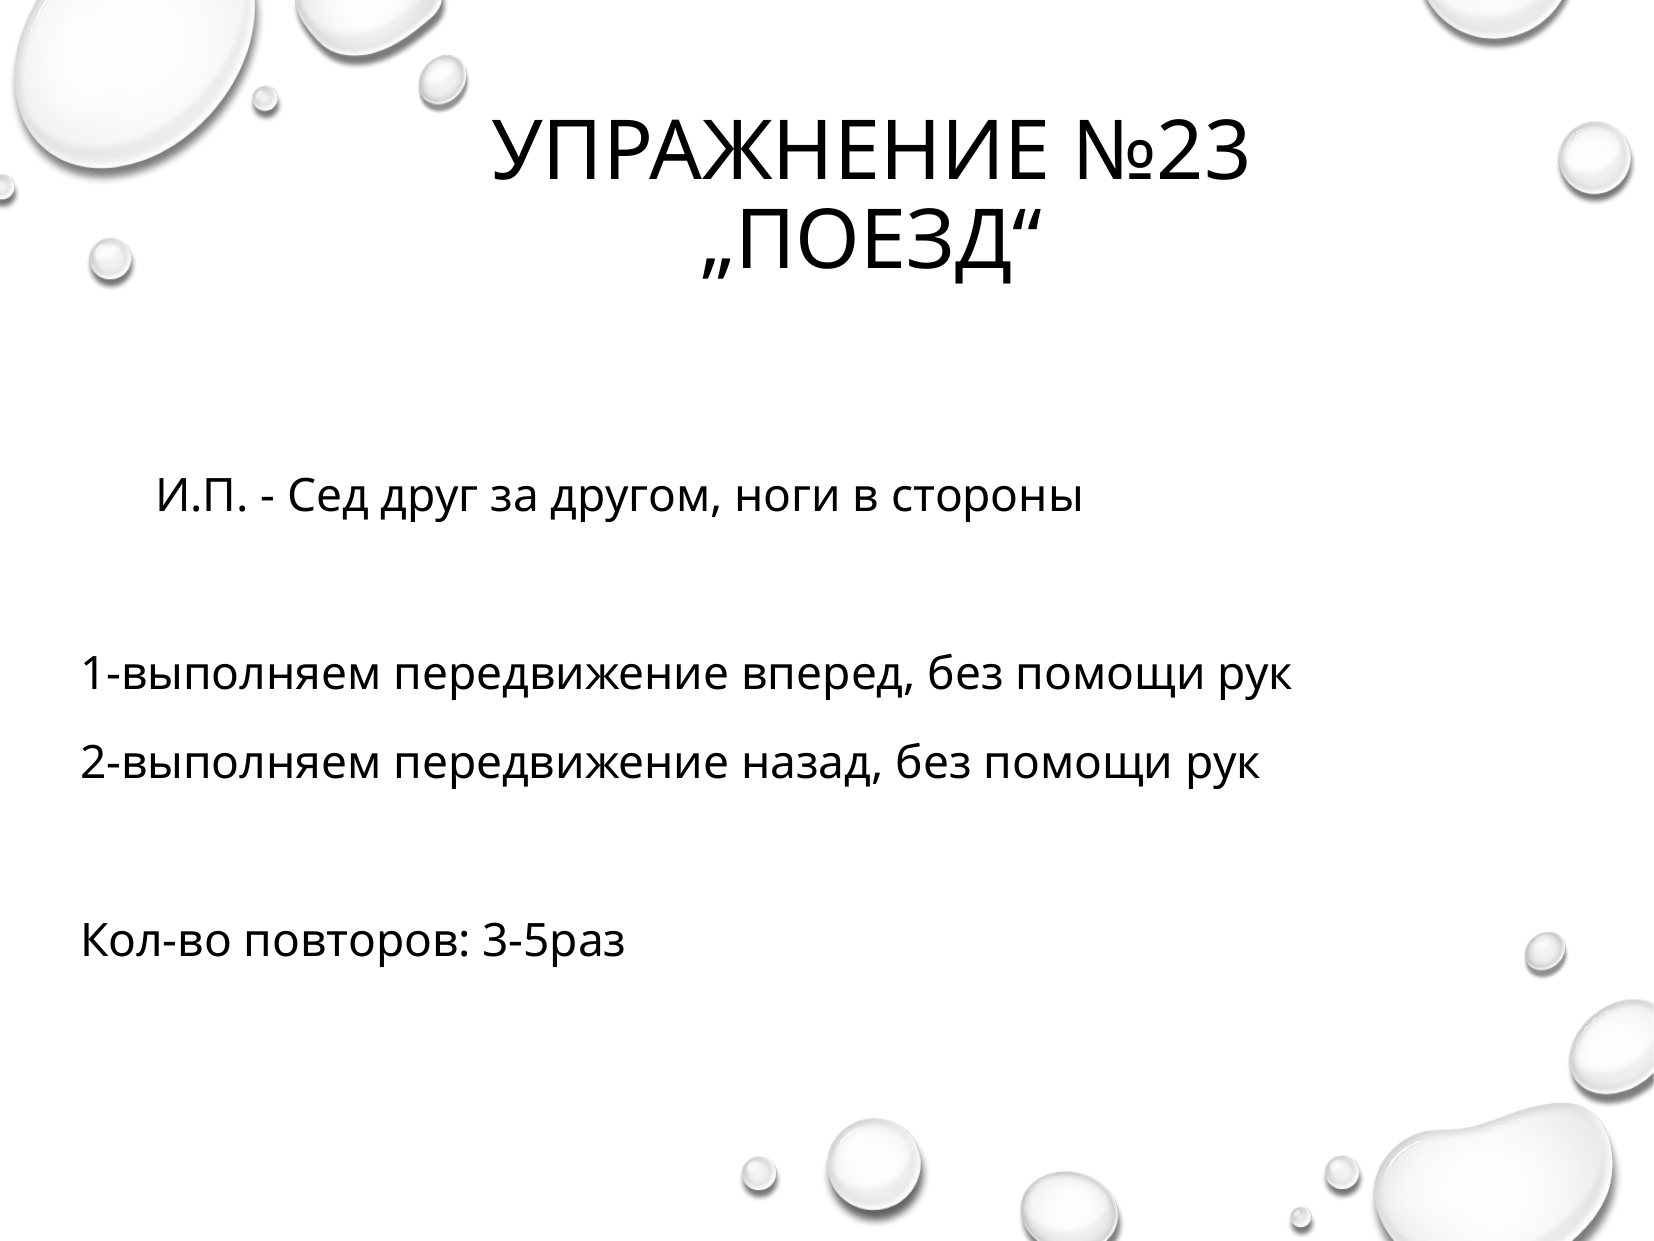

# Упражнение №23 „Поезд“
	И.П. - Сед друг за другом, ноги в стороны
1-выполняем передвижение вперед, без помощи рук
2-выполняем передвижение назад, без помощи рук
Кол-во повторов: 3-5раз